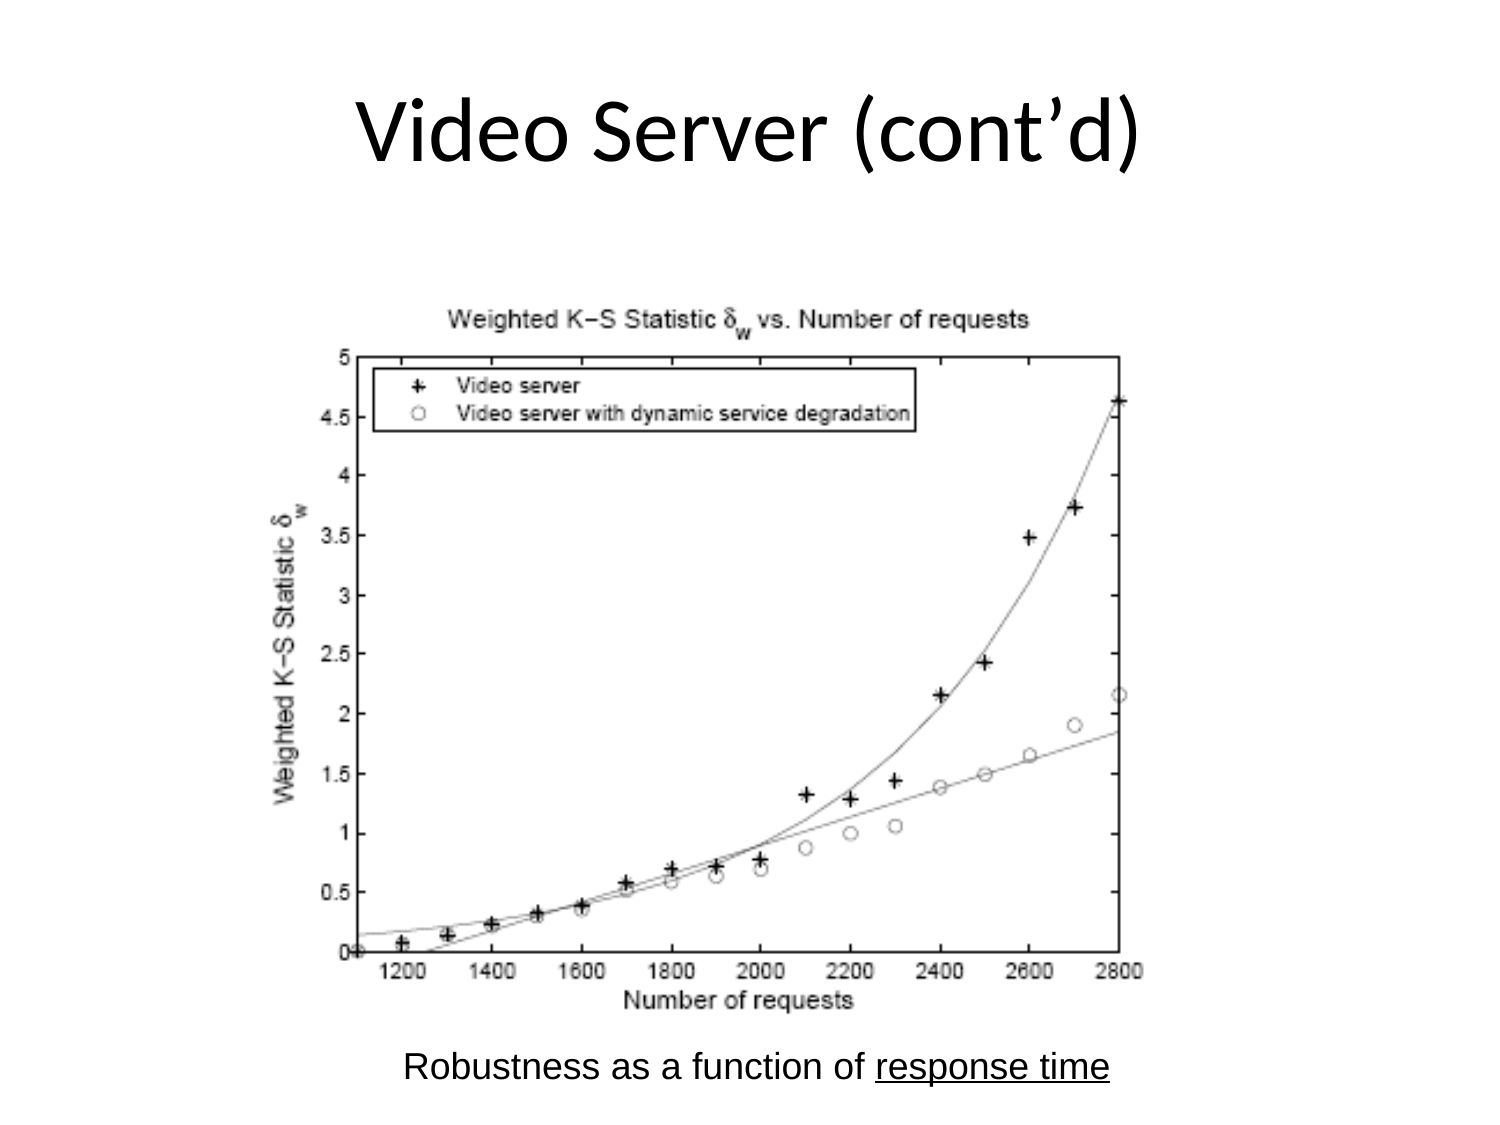

# Video Server (cont’d)
Robustness as a function of response time